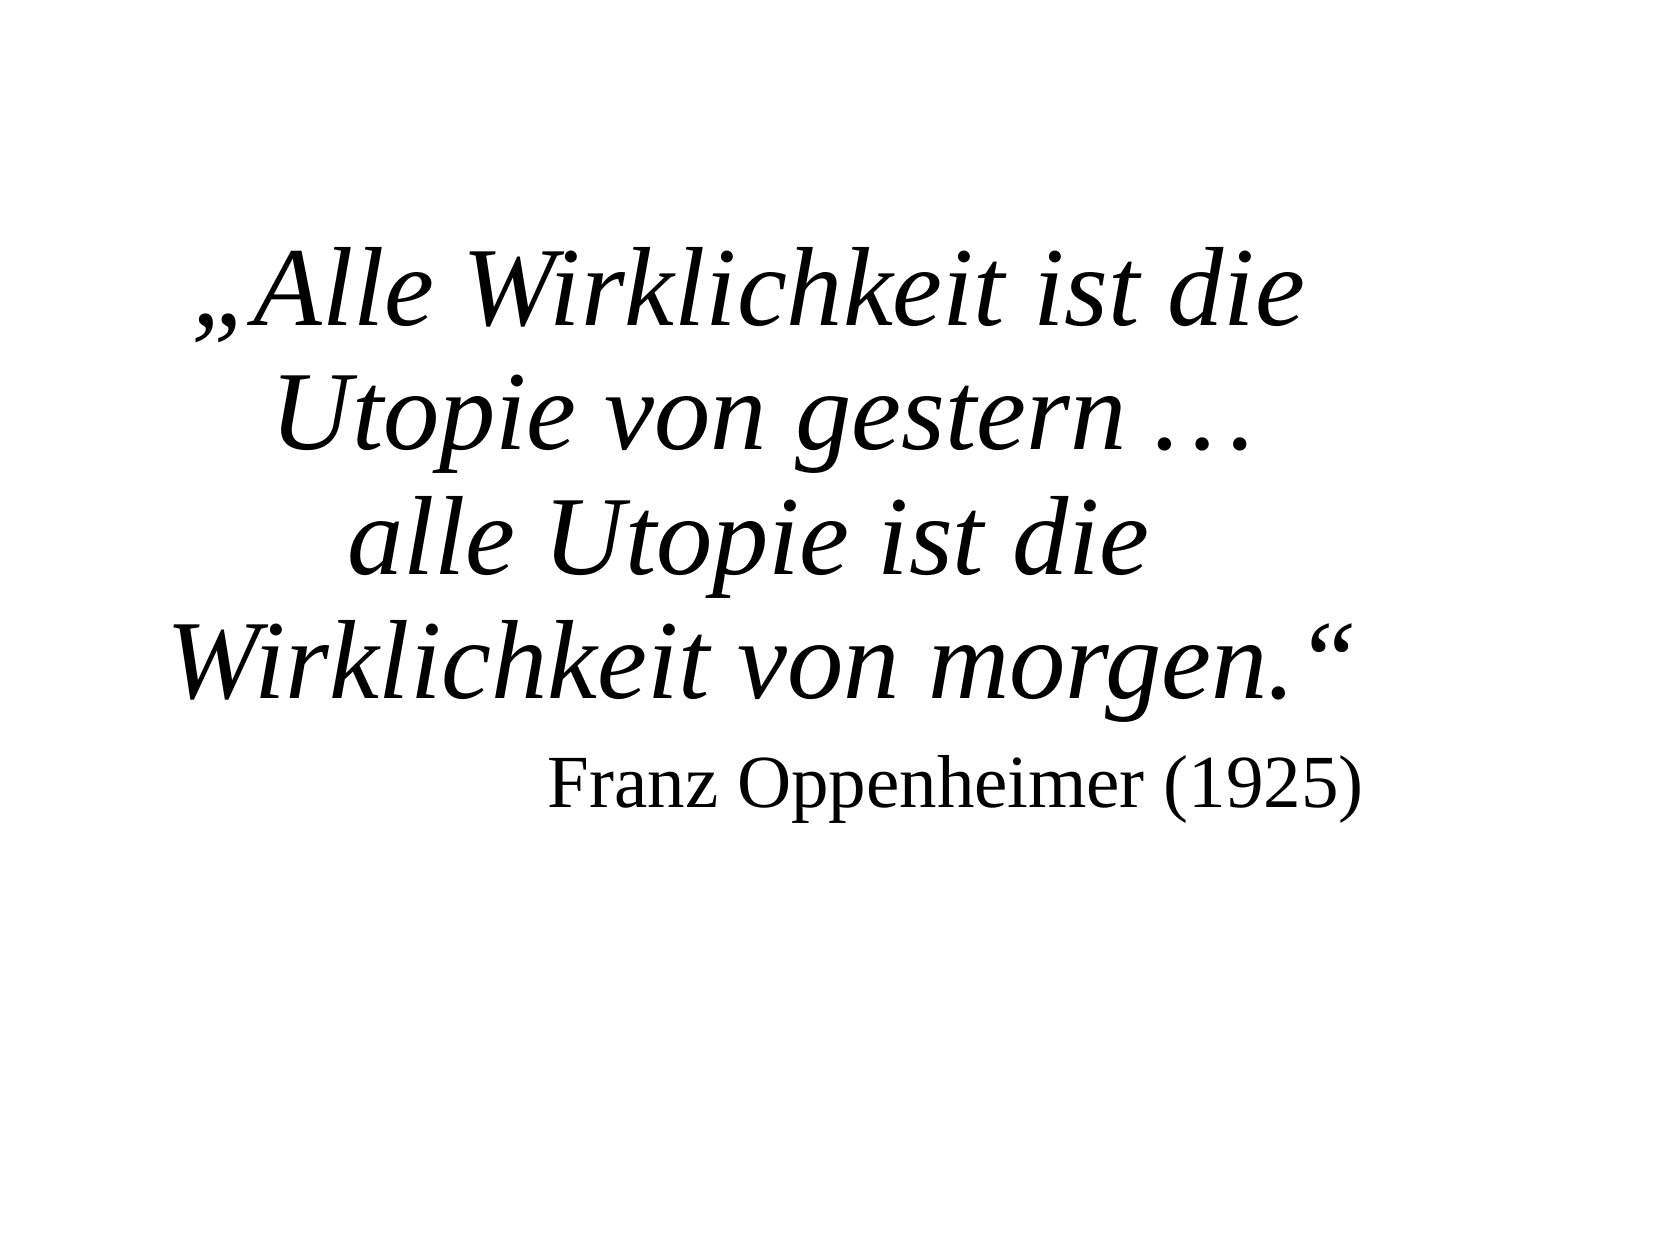

„Alle Wirklichkeit ist die
Utopie von gestern …
alle Utopie ist die
Wirklichkeit von morgen.“
 Franz Oppenheimer (1925)